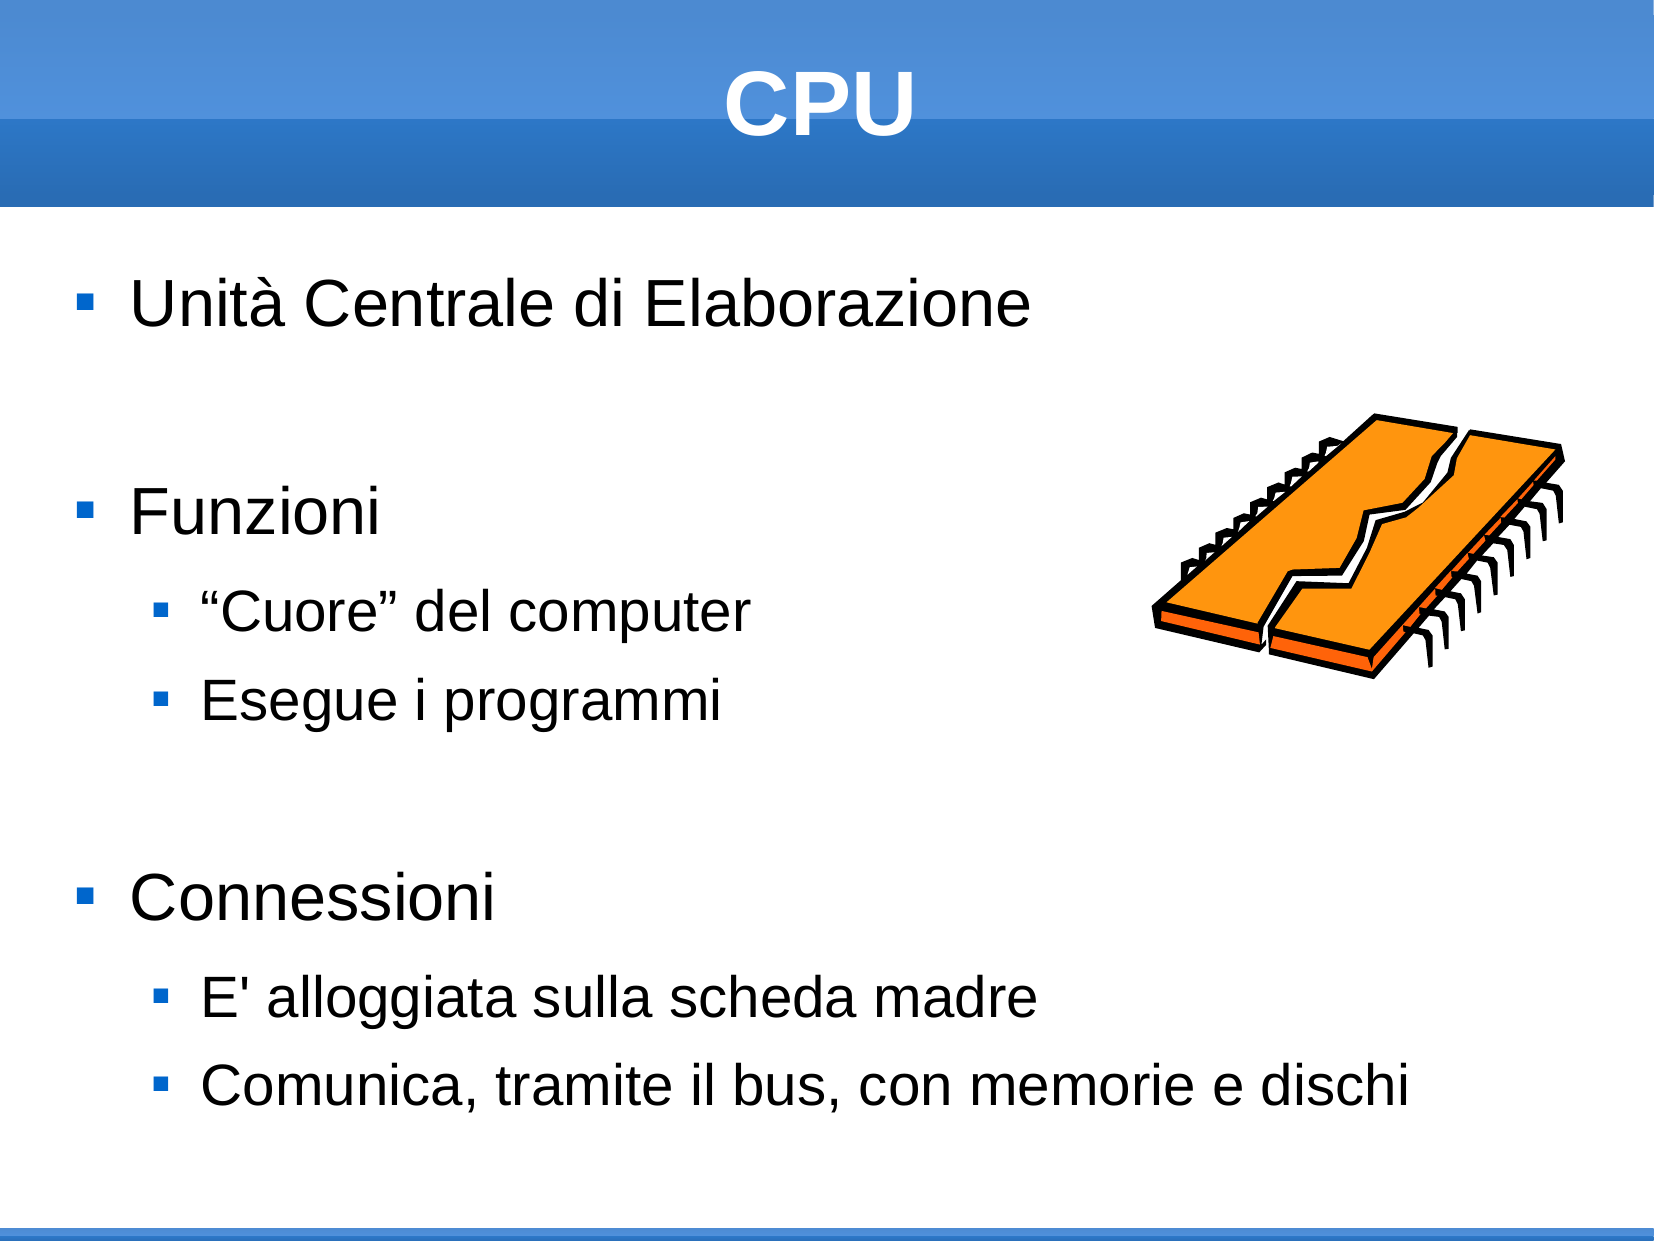

# CPU
Unità Centrale di Elaborazione
Funzioni
“Cuore” del computer
Esegue i programmi
Connessioni
E' alloggiata sulla scheda madre
Comunica, tramite il bus, con memorie e dischi